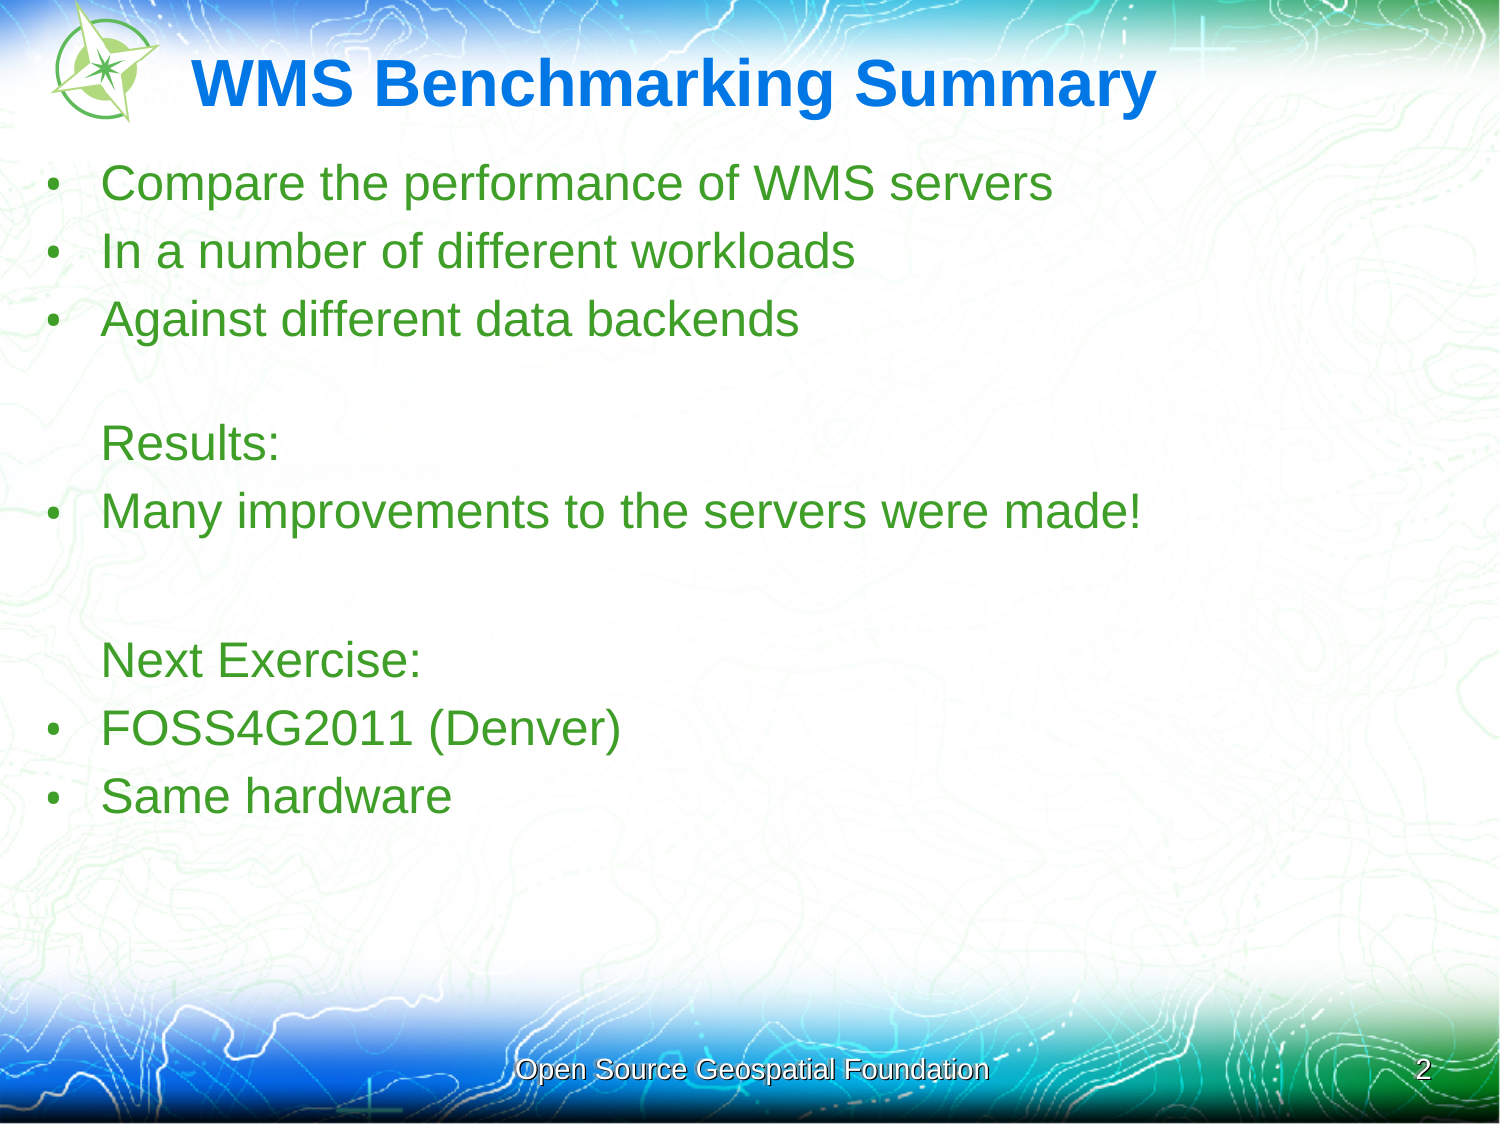

# WMS Benchmarking Summary
Compare the performance of WMS servers
In a number of different workloads
Against different data backends
Results:
Many improvements to the servers were made!
Next Exercise:
FOSS4G2011 (Denver)
Same hardware
Open Source Geospatial Foundation
2